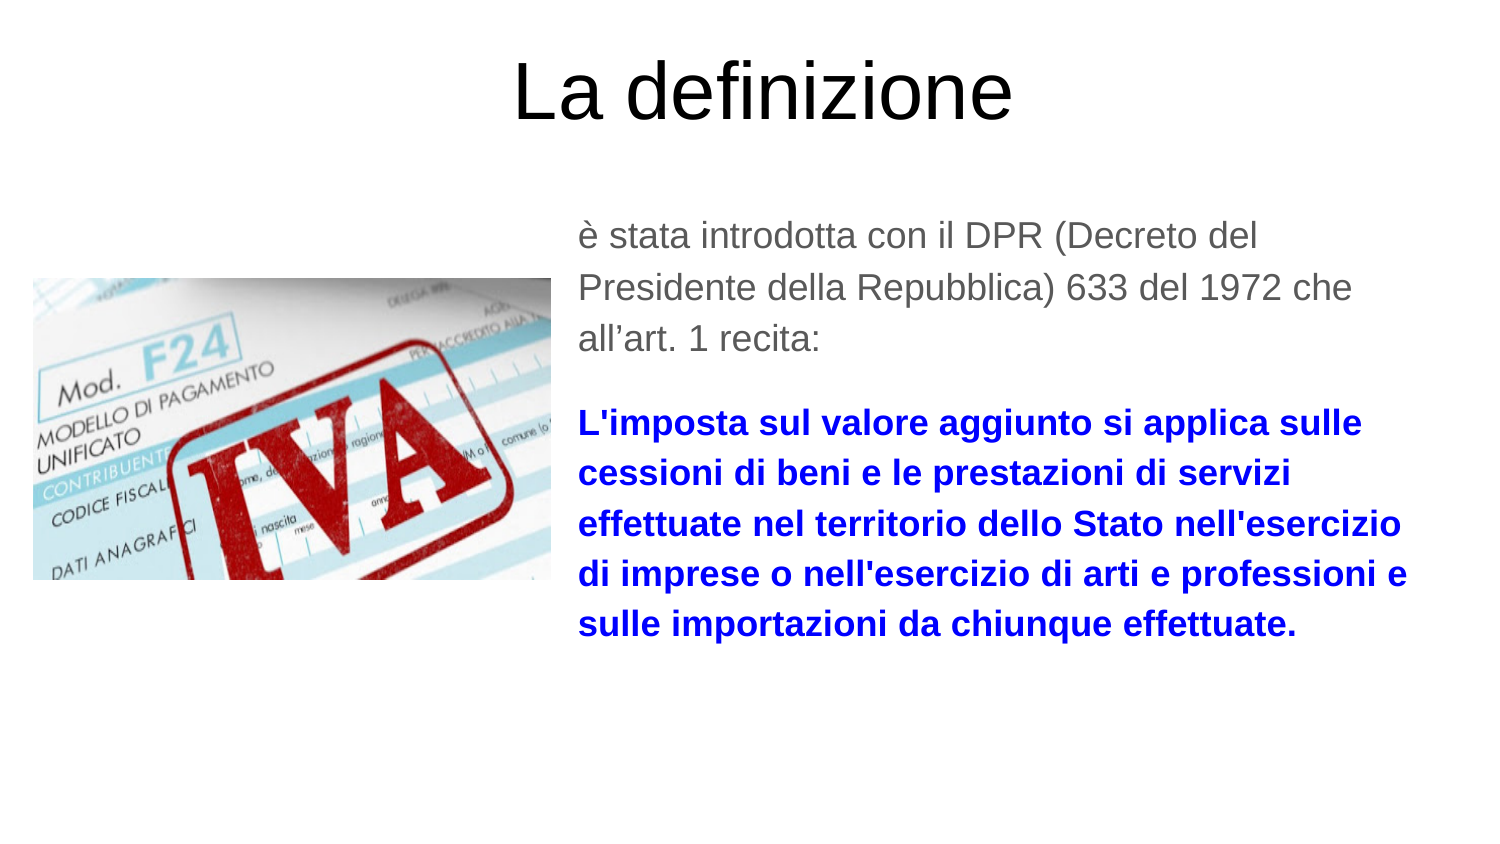

La definizione
# è stata introdotta con il DPR (Decreto del Presidente della Repubblica) 633 del 1972 che all’art. 1 recita:
L'imposta sul valore aggiunto si applica sulle cessioni di beni e le prestazioni di servizi effettuate nel territorio dello Stato nell'esercizio di imprese o nell'esercizio di arti e professioni e sulle importazioni da chiunque effettuate.